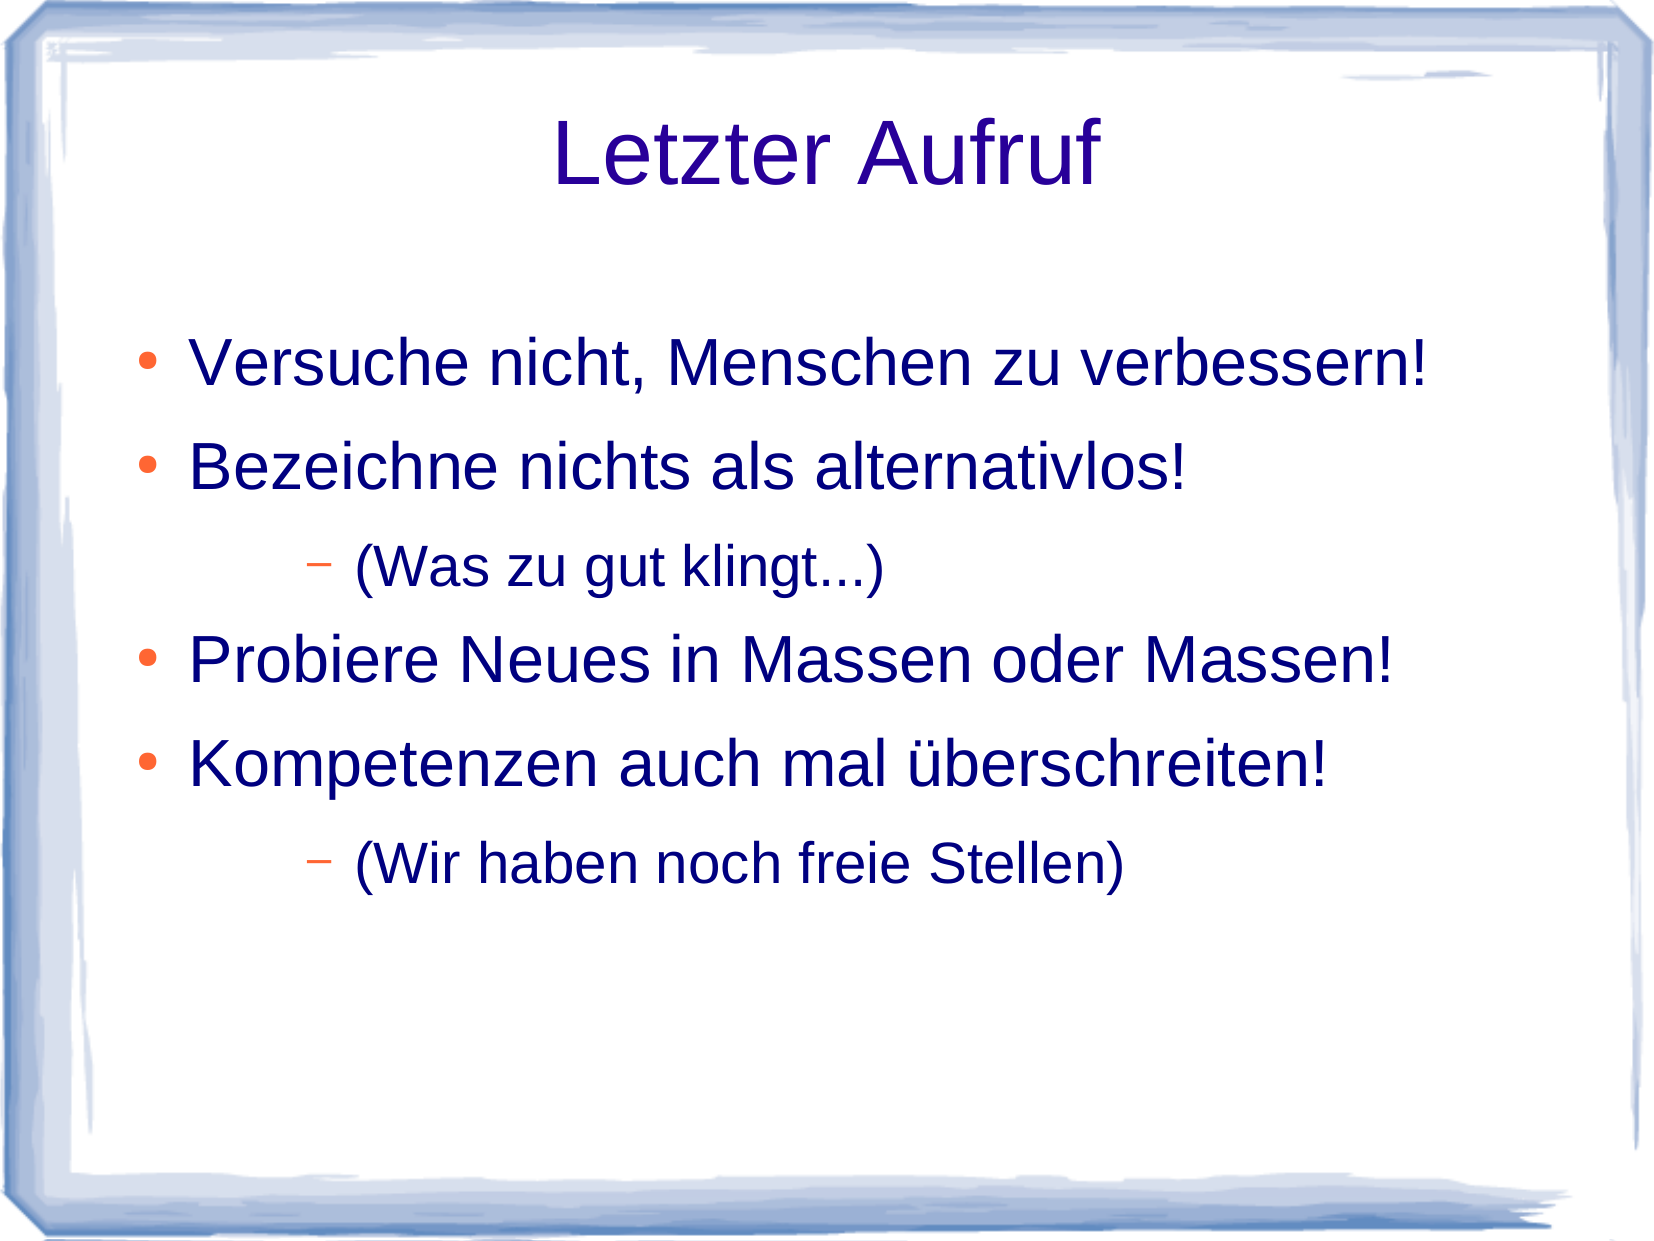

# Letzter Aufruf
Versuche nicht, Menschen zu verbessern!
Bezeichne nichts als alternativlos!
(Was zu gut klingt...)
Probiere Neues in Massen oder Massen!
Kompetenzen auch mal überschreiten!
(Wir haben noch freie Stellen)